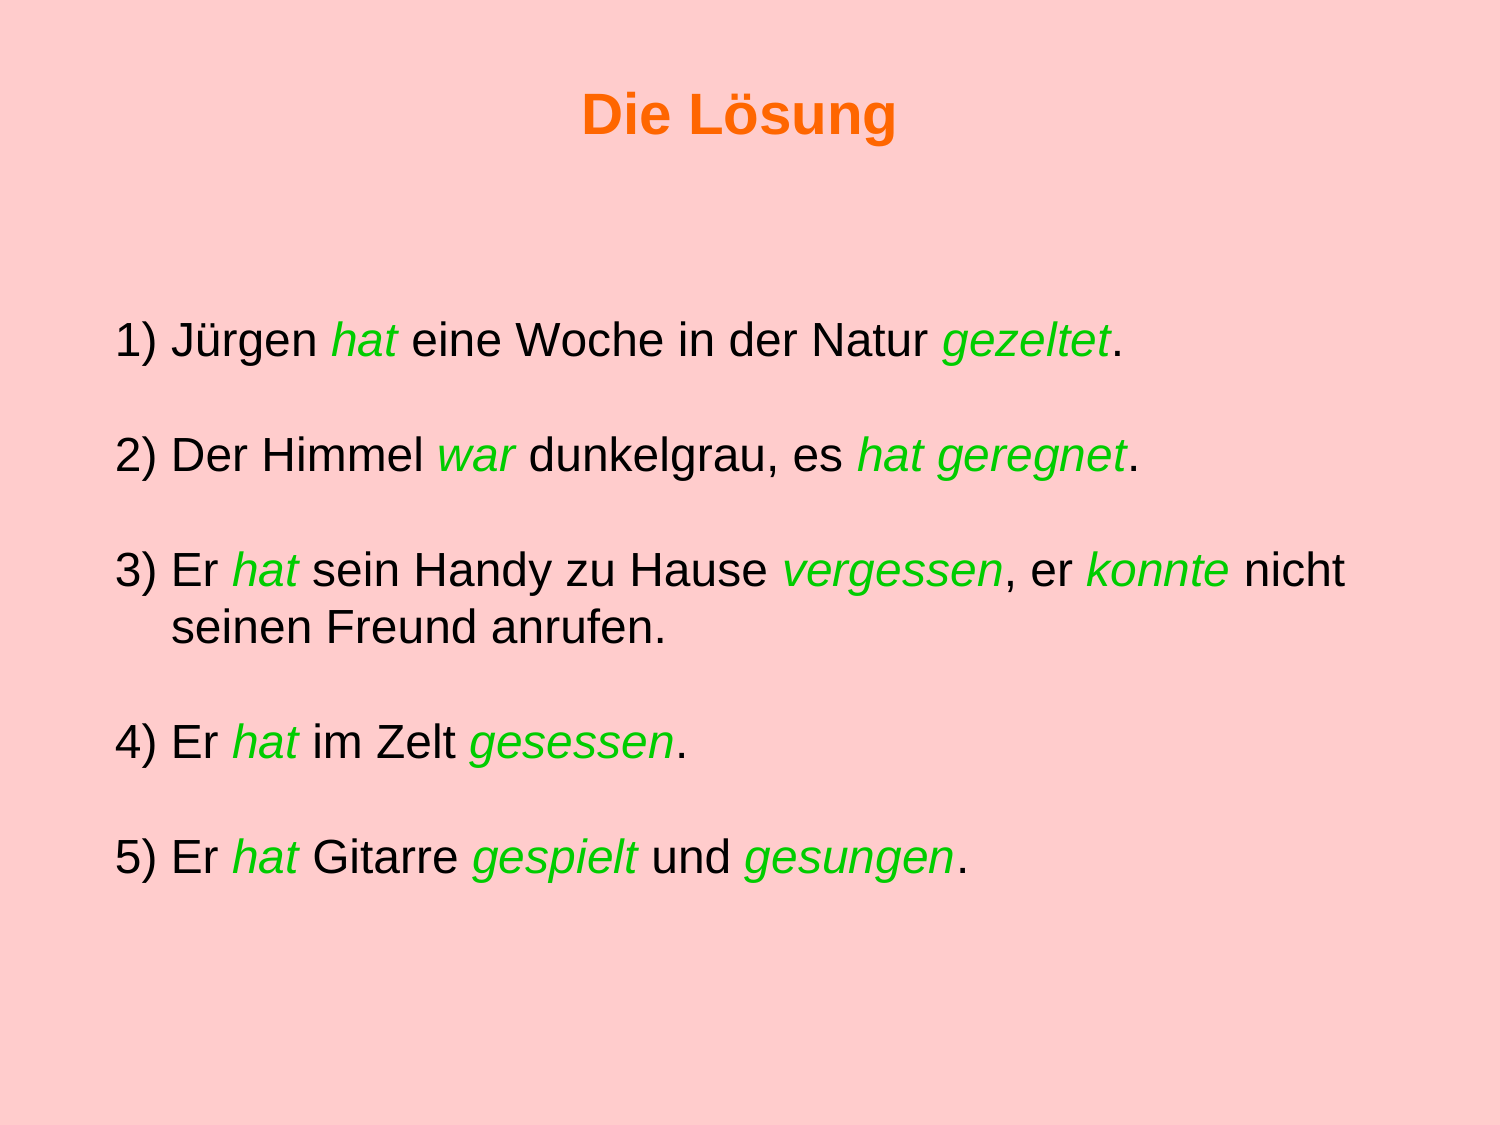

# Die Lösung
Jürgen hat eine Woche in der Natur gezeltet.
2) Der Himmel war dunkelgrau, es hat geregnet.
3) Er hat sein Handy zu Hause vergessen, er konnte nicht seinen Freund anrufen.
4) Er hat im Zelt gesessen.
5) Er hat Gitarre gespielt und gesungen.